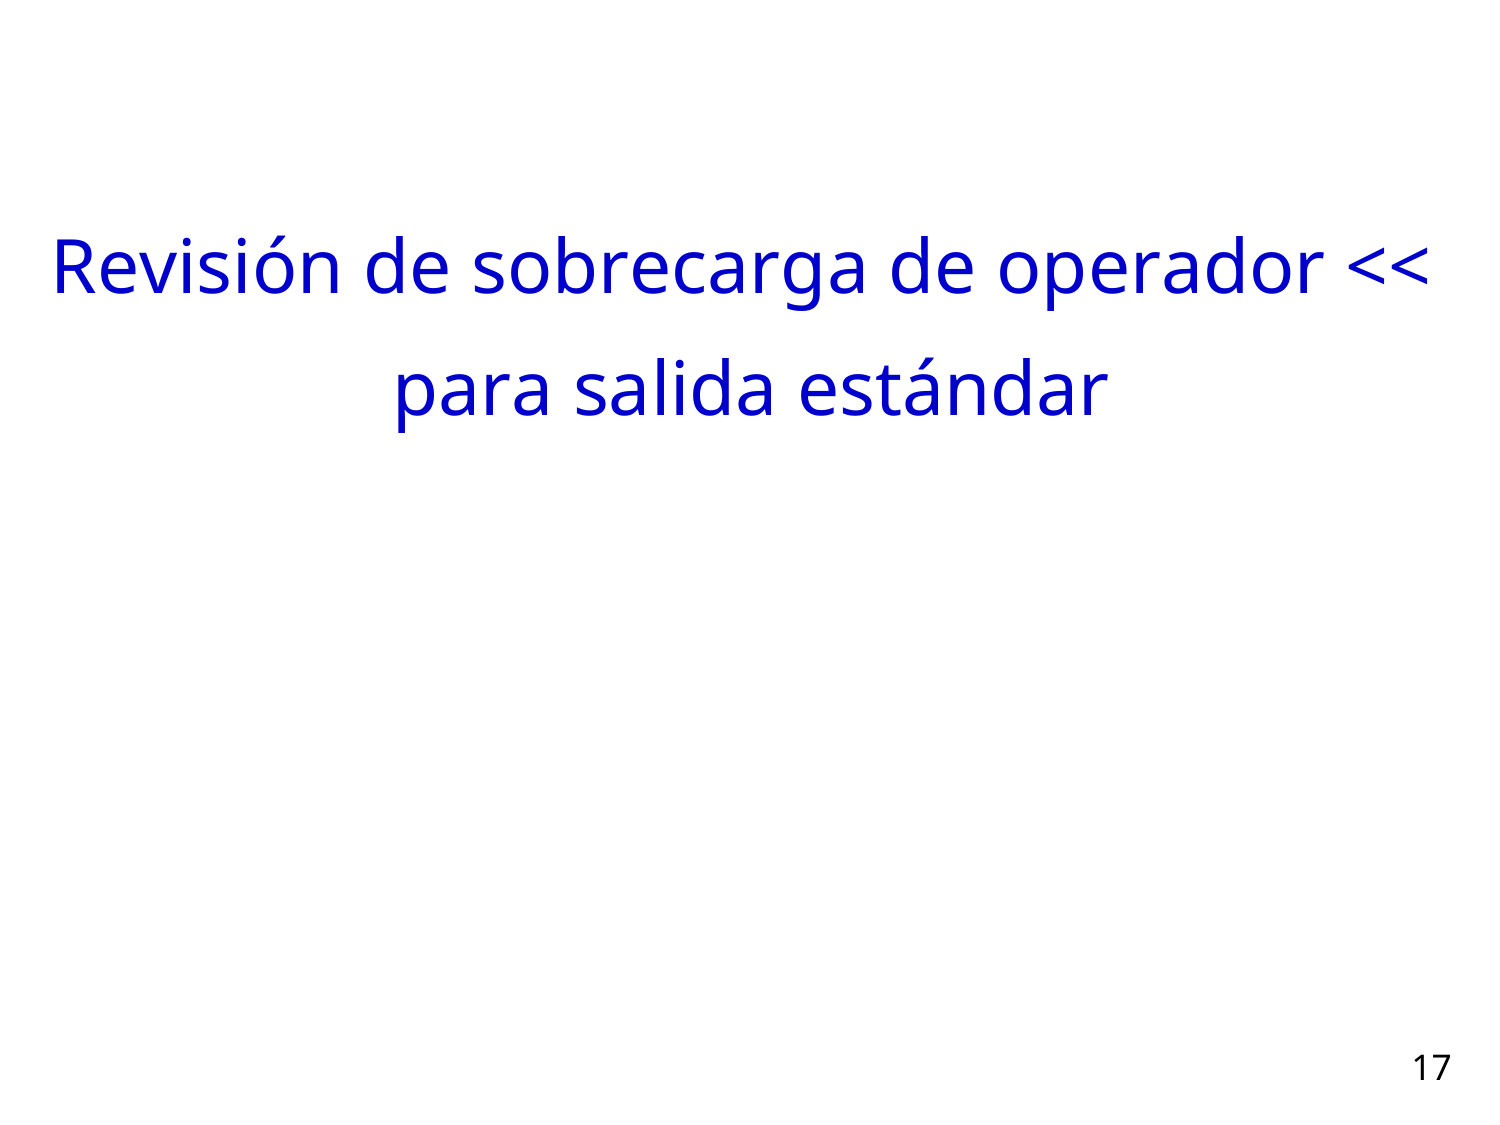

# Revisión de sobrecarga de operador <<
para salida estándar
17